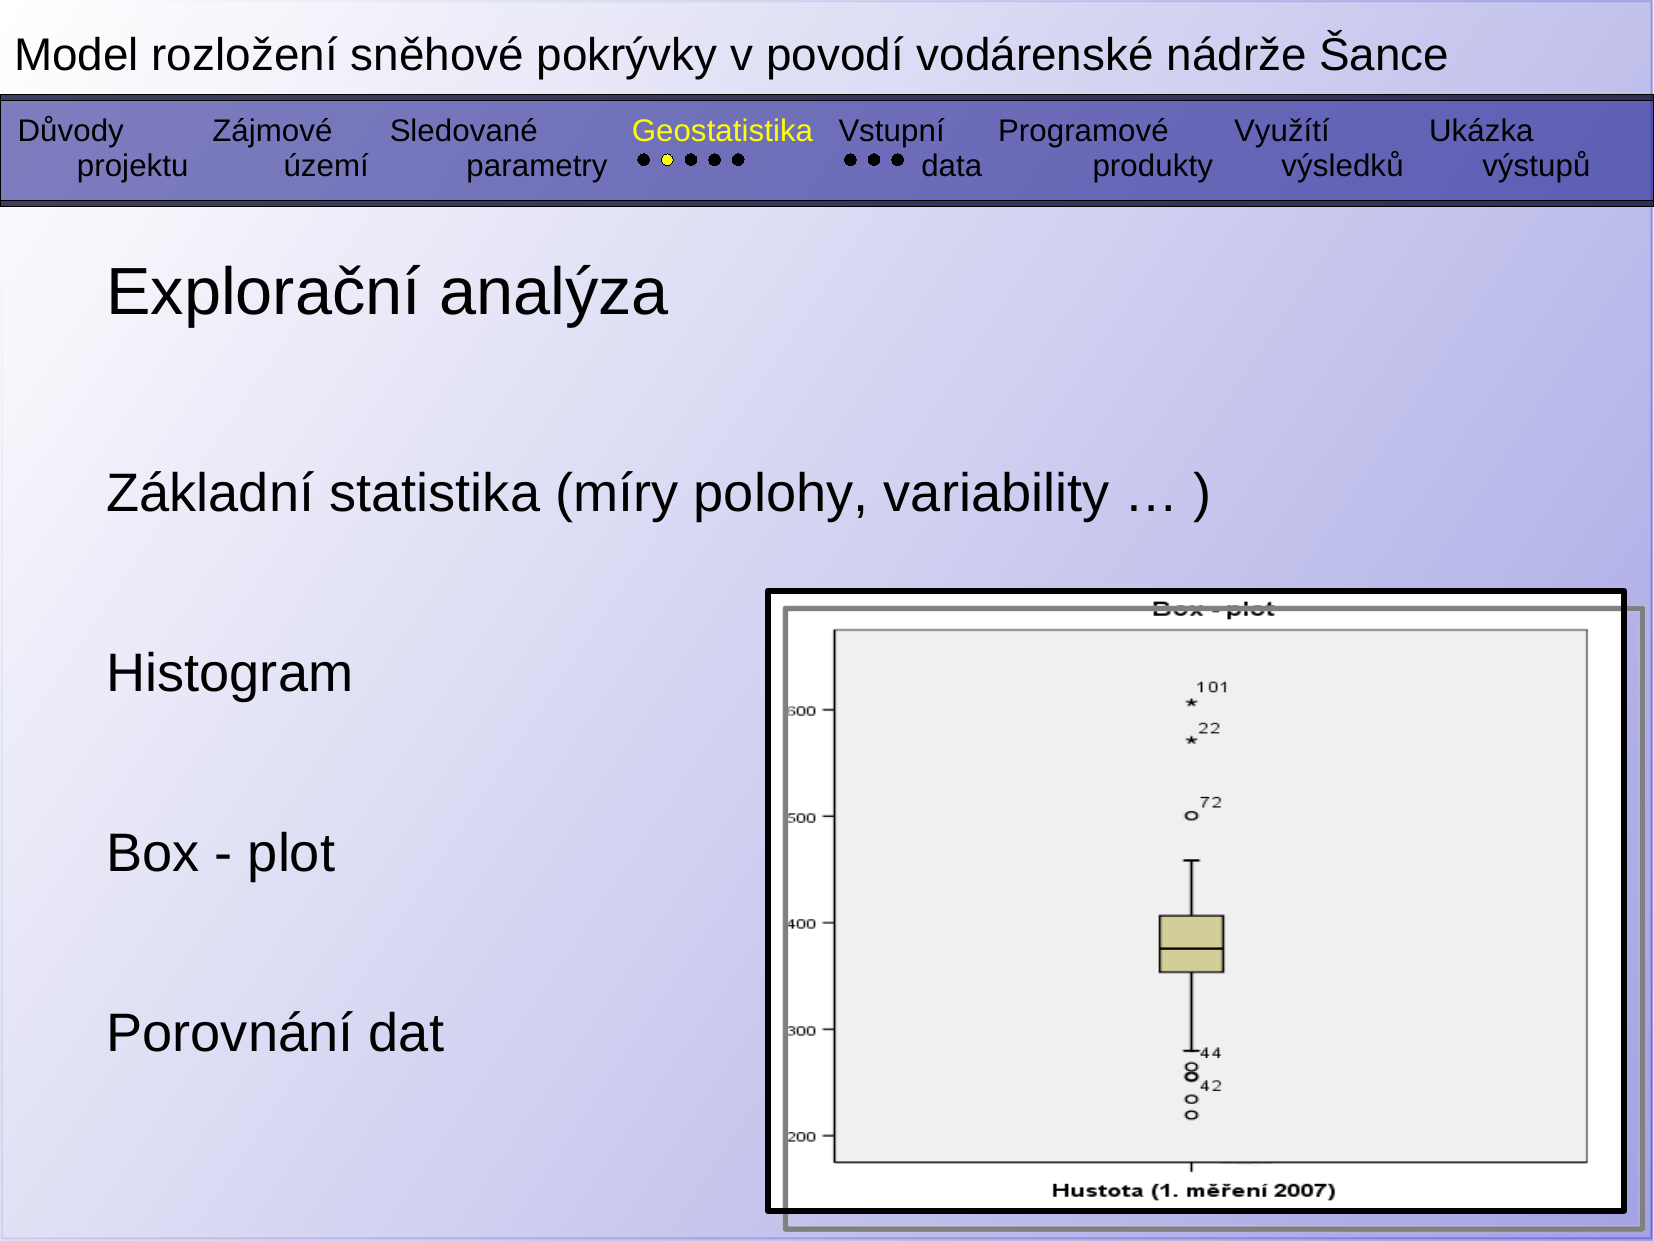

Model rozložení sněhové pokrývky v povodí vodárenské nádrže Šance
Důvody
Zájmové
Sledované
Geostatistika
Vstupní
Programové
Využítí
Ukázka výstupů
projektu
území
parametry
data
produkty
výsledků
# Explorační analýza
Základní statistika (míry polohy, variability … )
Histogram
Box - plot
Porovnání dat